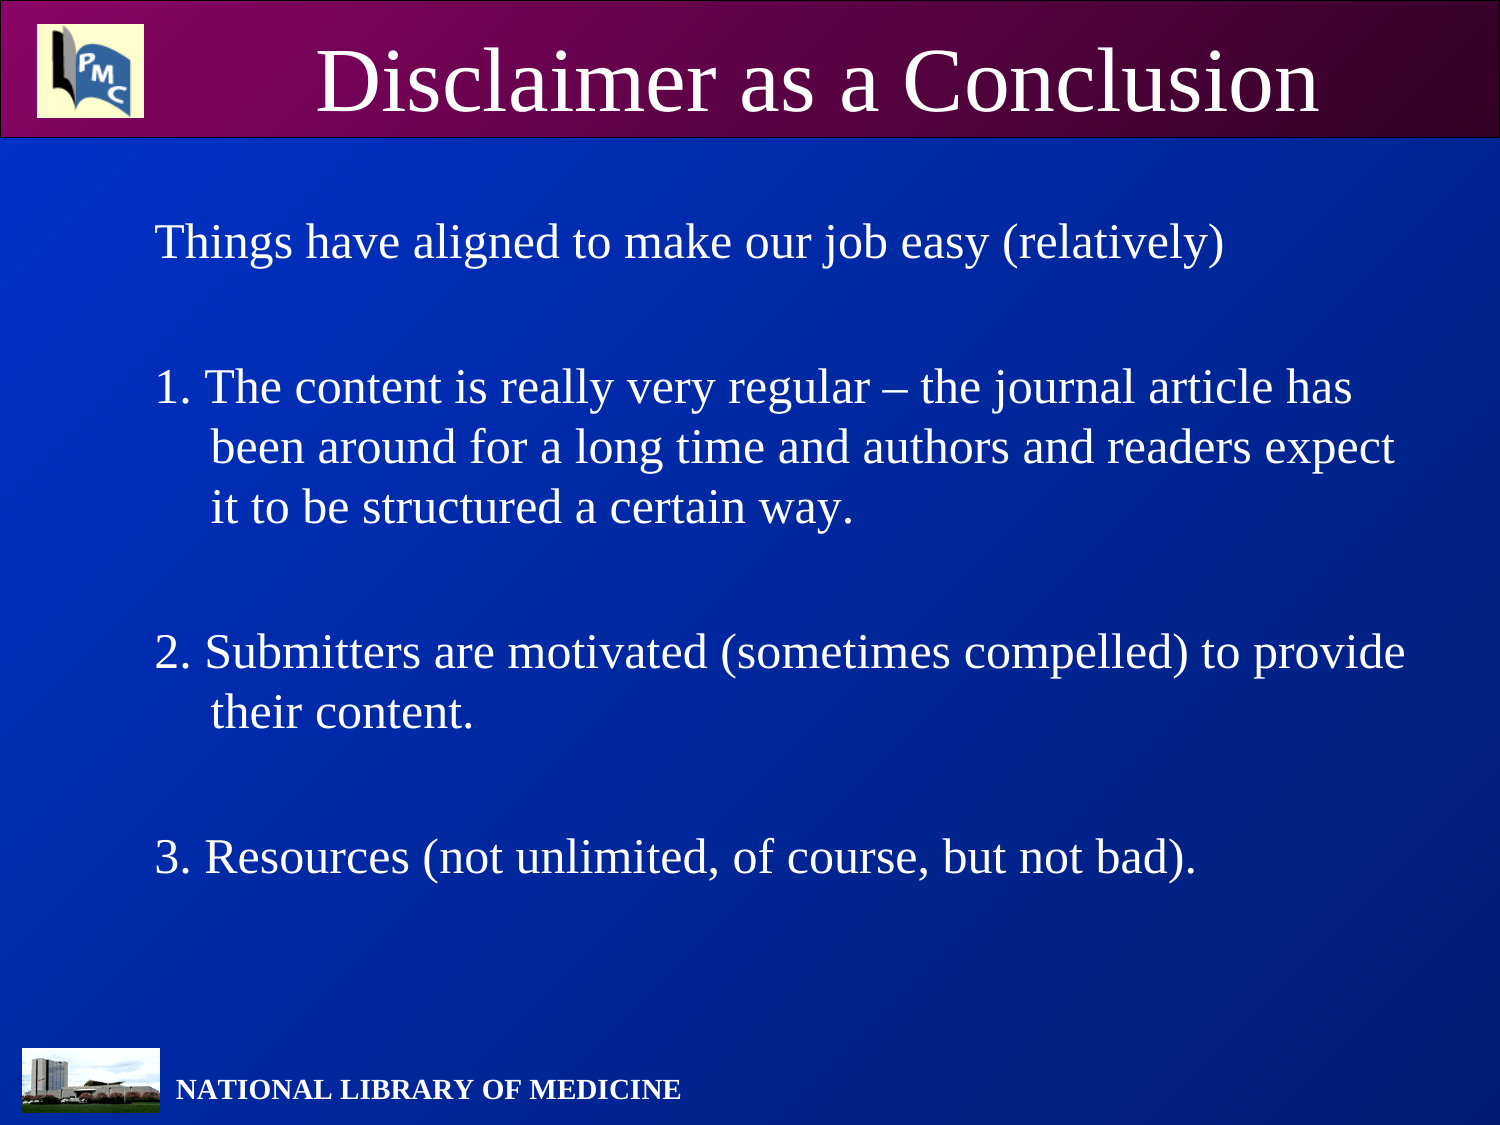

# Disclaimer as a Conclusion
Things have aligned to make our job easy (relatively)
1. The content is really very regular – the journal article has been around for a long time and authors and readers expect it to be structured a certain way.
2. Submitters are motivated (sometimes compelled) to provide their content.
3. Resources (not unlimited, of course, but not bad).